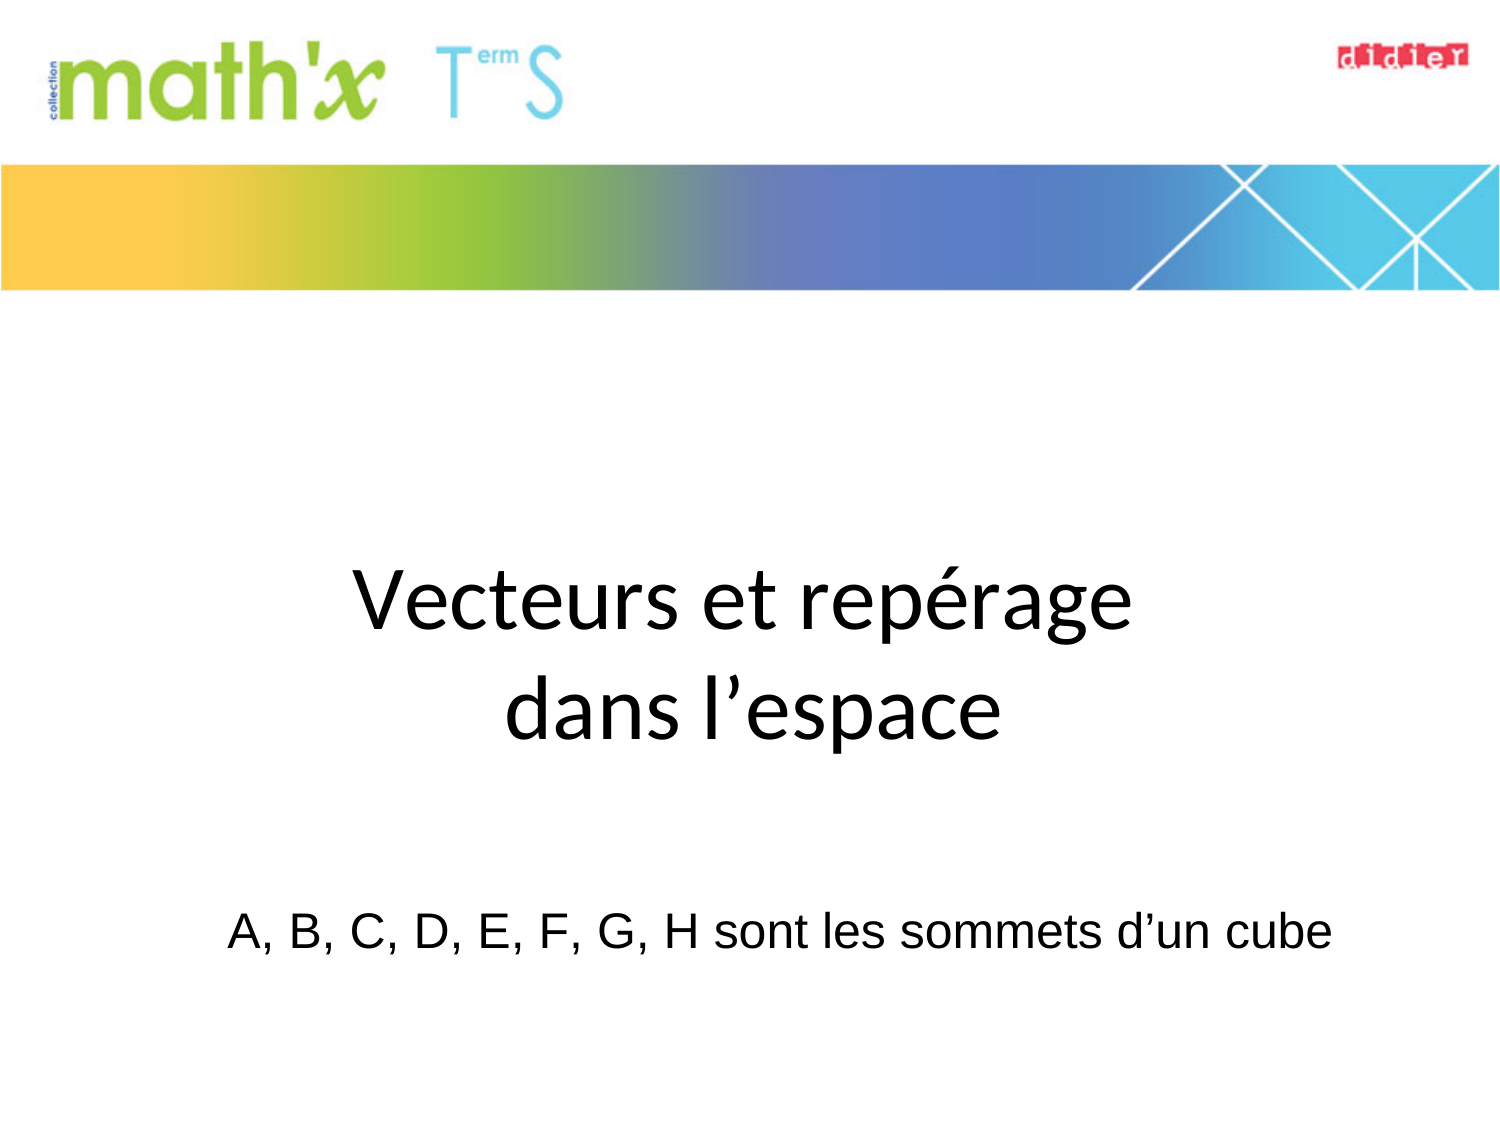

# Vecteurs et repérage dans l’espace
A, B, C, D, E, F, G, H sont les sommets d’un cube